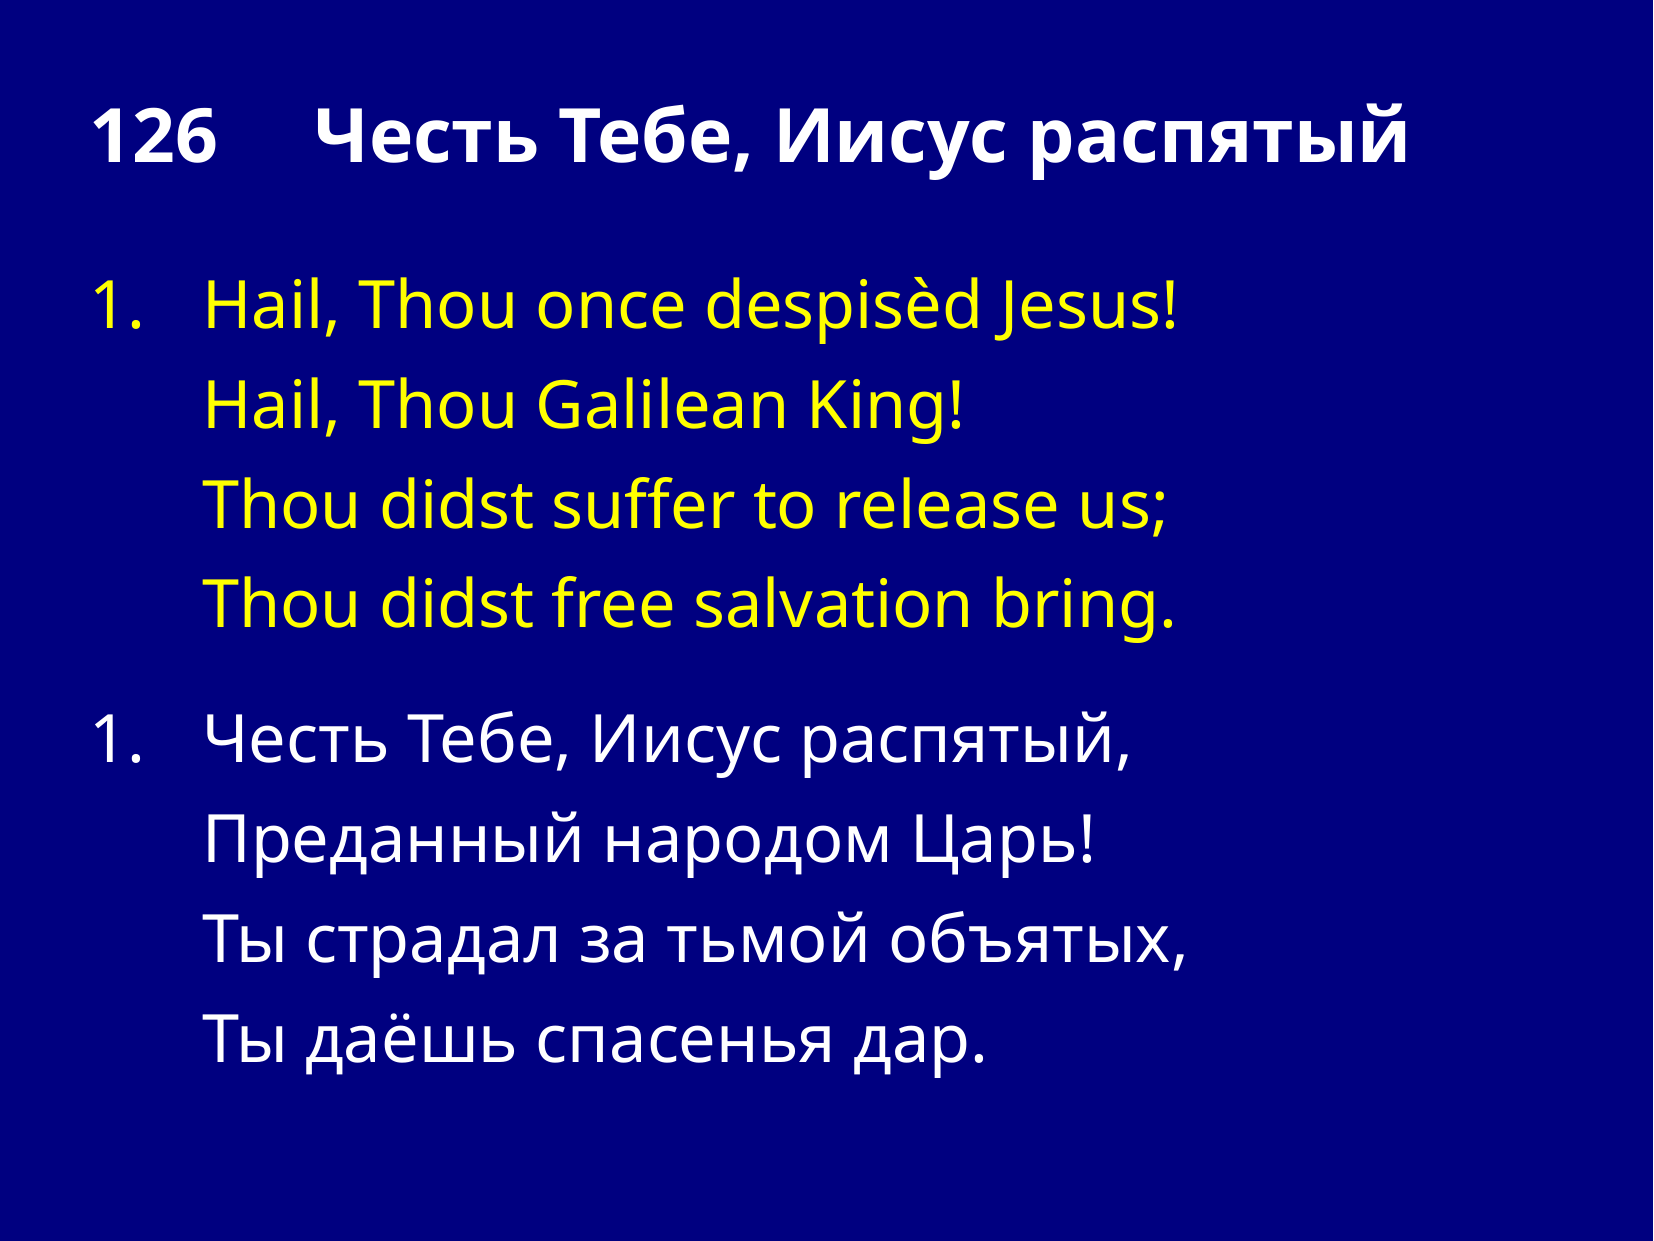

126	Честь Тебе, Иисус распятый
1.	Hail, Thou once despisèd Jesus!
	Hail, Thou Galilean King!
	Thou didst suffer to release us;
	Thou didst free salvation bring.
1.	Честь Тебе, Иисус распятый,
	Преданный народом Царь!
	Ты страдал за тьмой объятых,
	Ты даёшь спасенья дар.